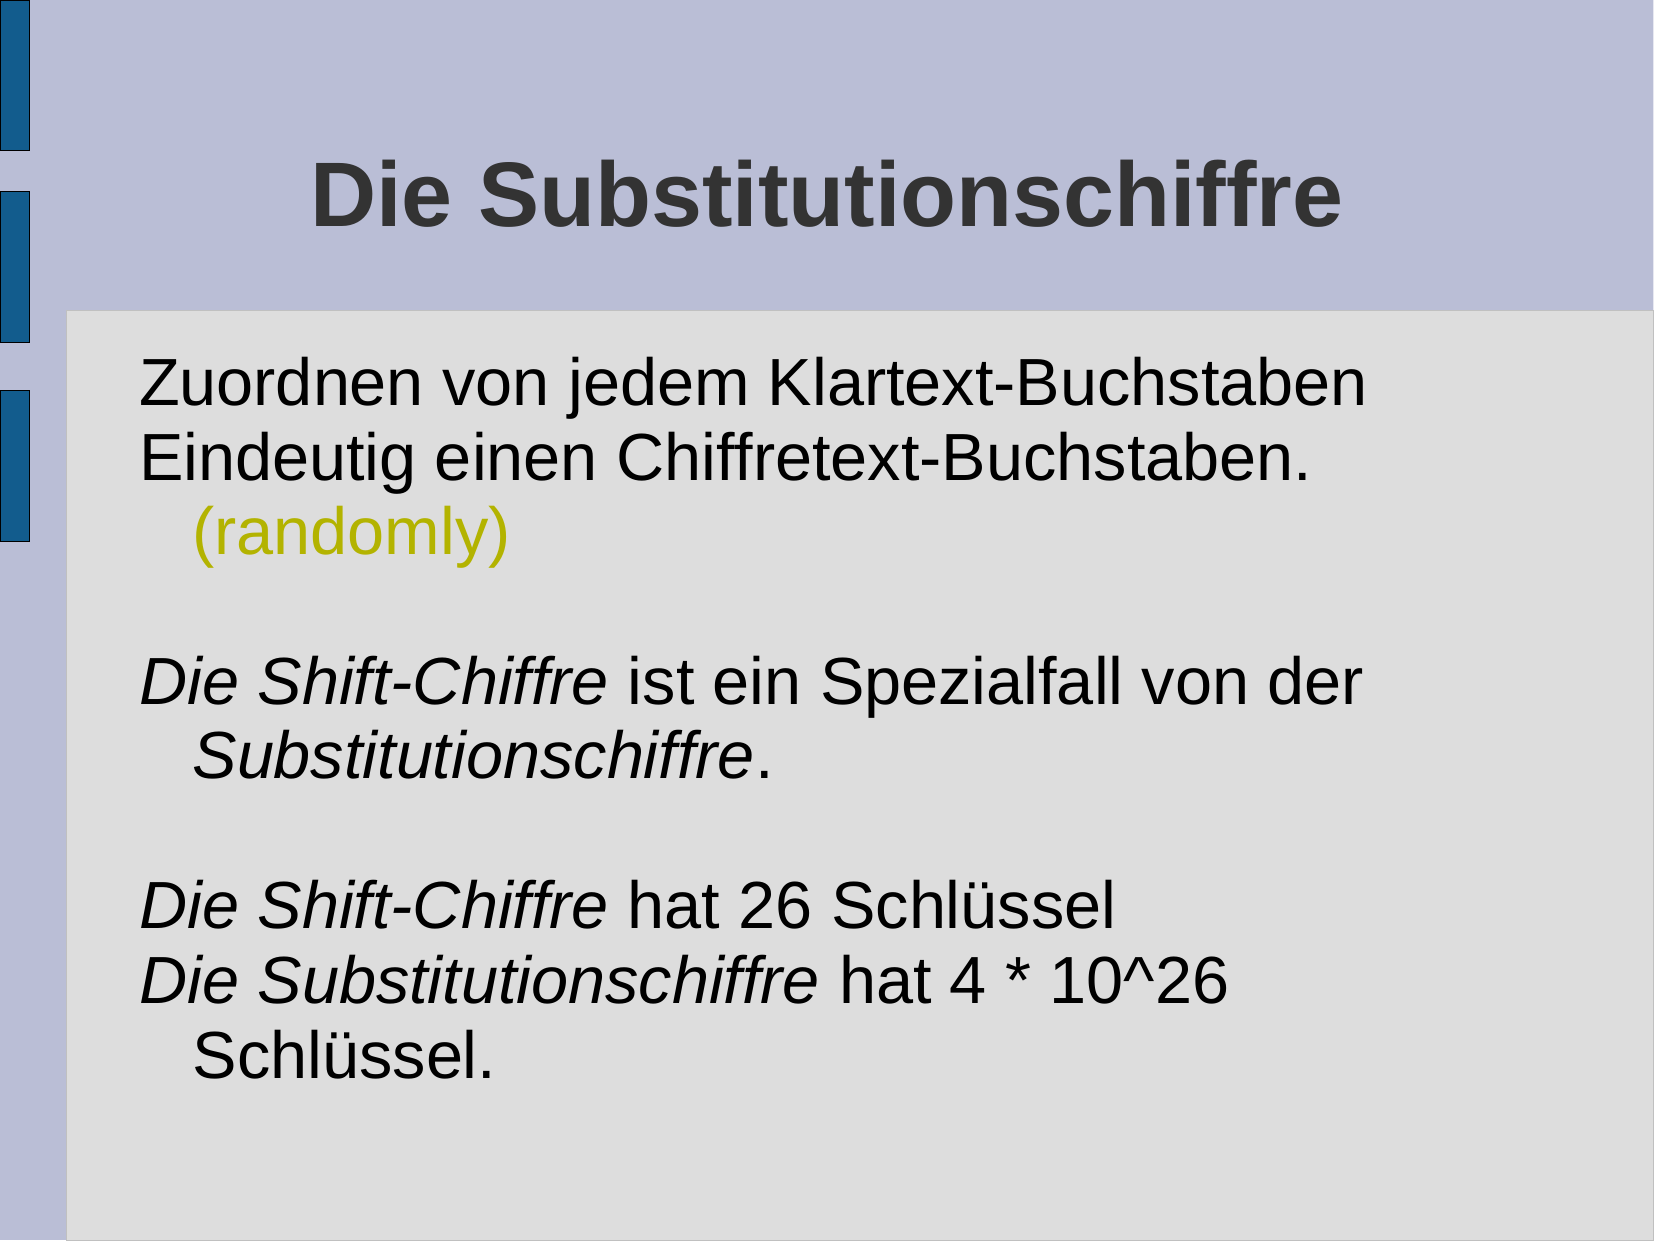

# Die Substitutionschiffre
Zuordnen von jedem Klartext-Buchstaben
Eindeutig einen Chiffretext-Buchstaben.(randomly)
Die Shift-Chiffre ist ein Spezialfall von der Substitutionschiffre.
Die Shift-Chiffre hat 26 Schlüssel
Die Substitutionschiffre hat 4 * 10^26 Schlüssel.